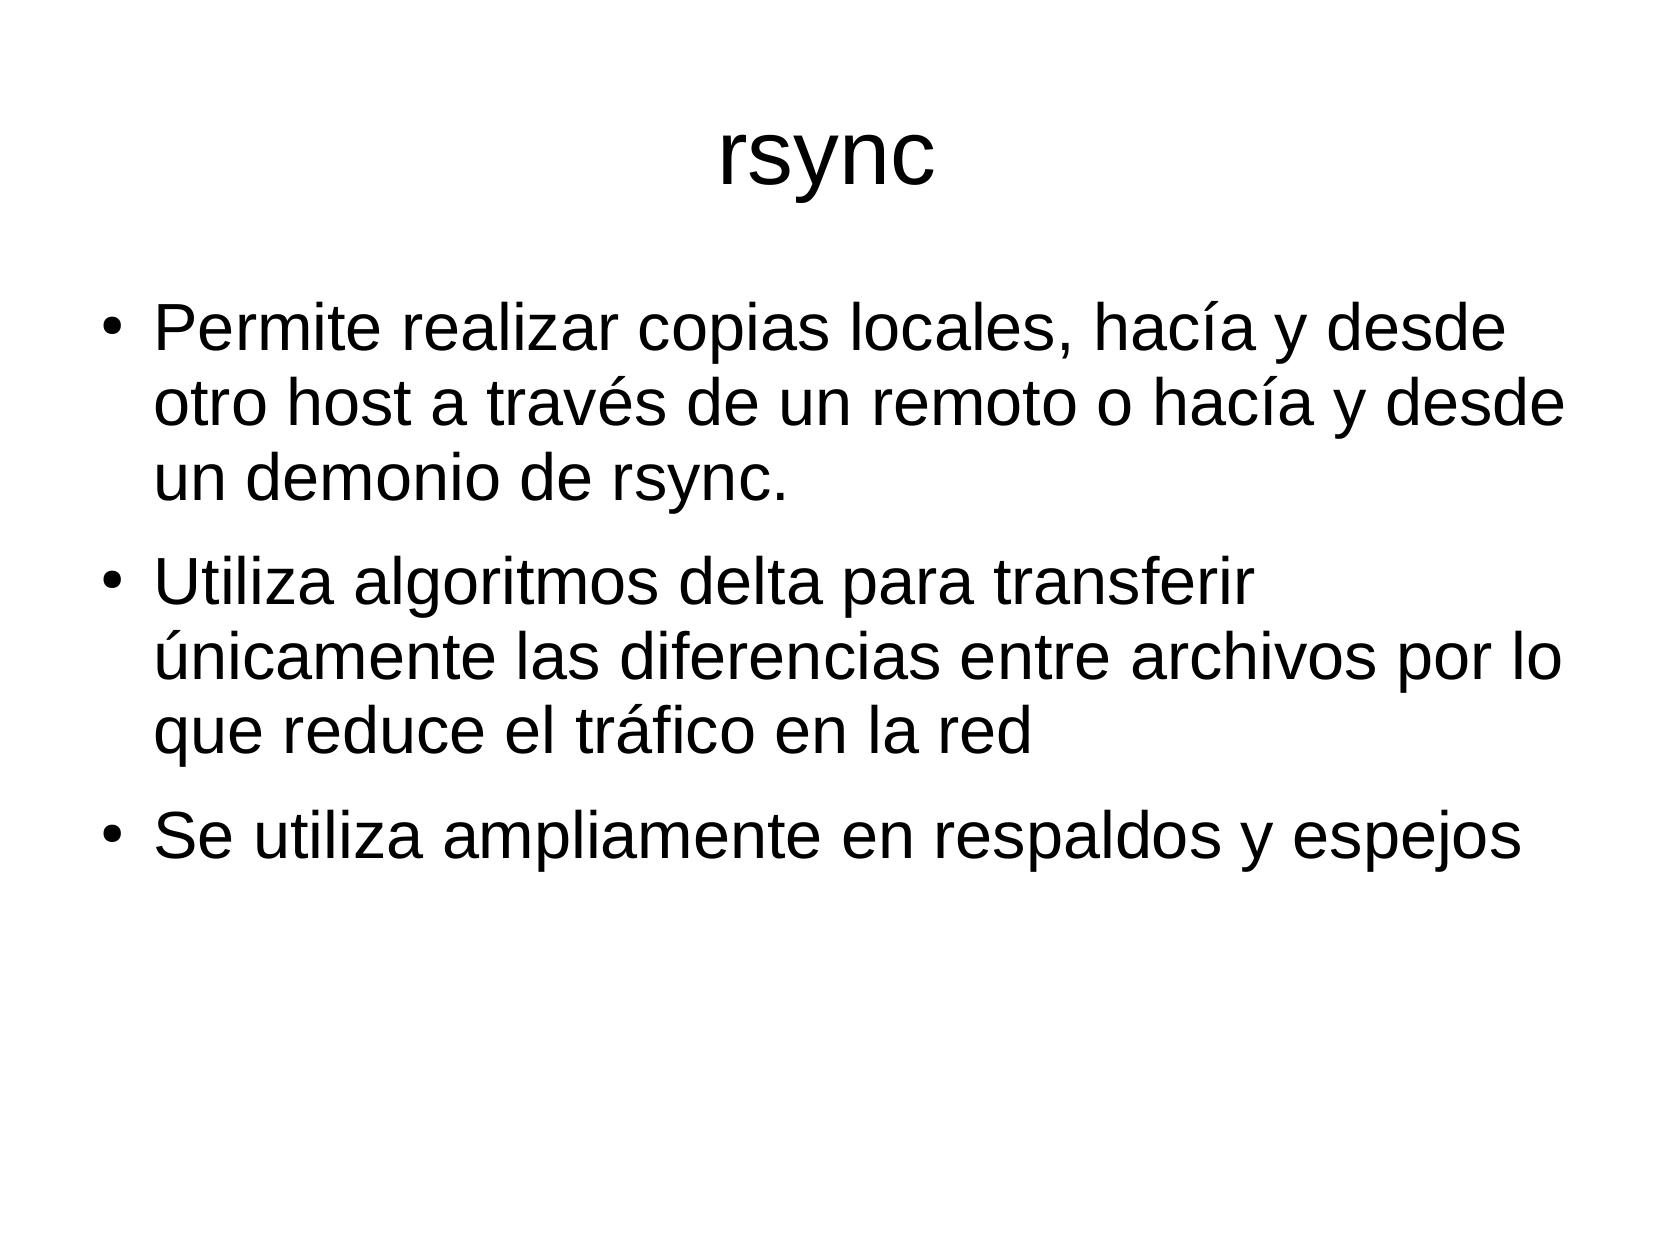

# rsync
Permite realizar copias locales, hacía y desde otro host a través de un remoto o hacía y desde un demonio de rsync.
Utiliza algoritmos delta para transferir únicamente las diferencias entre archivos por lo que reduce el tráfico en la red
Se utiliza ampliamente en respaldos y espejos